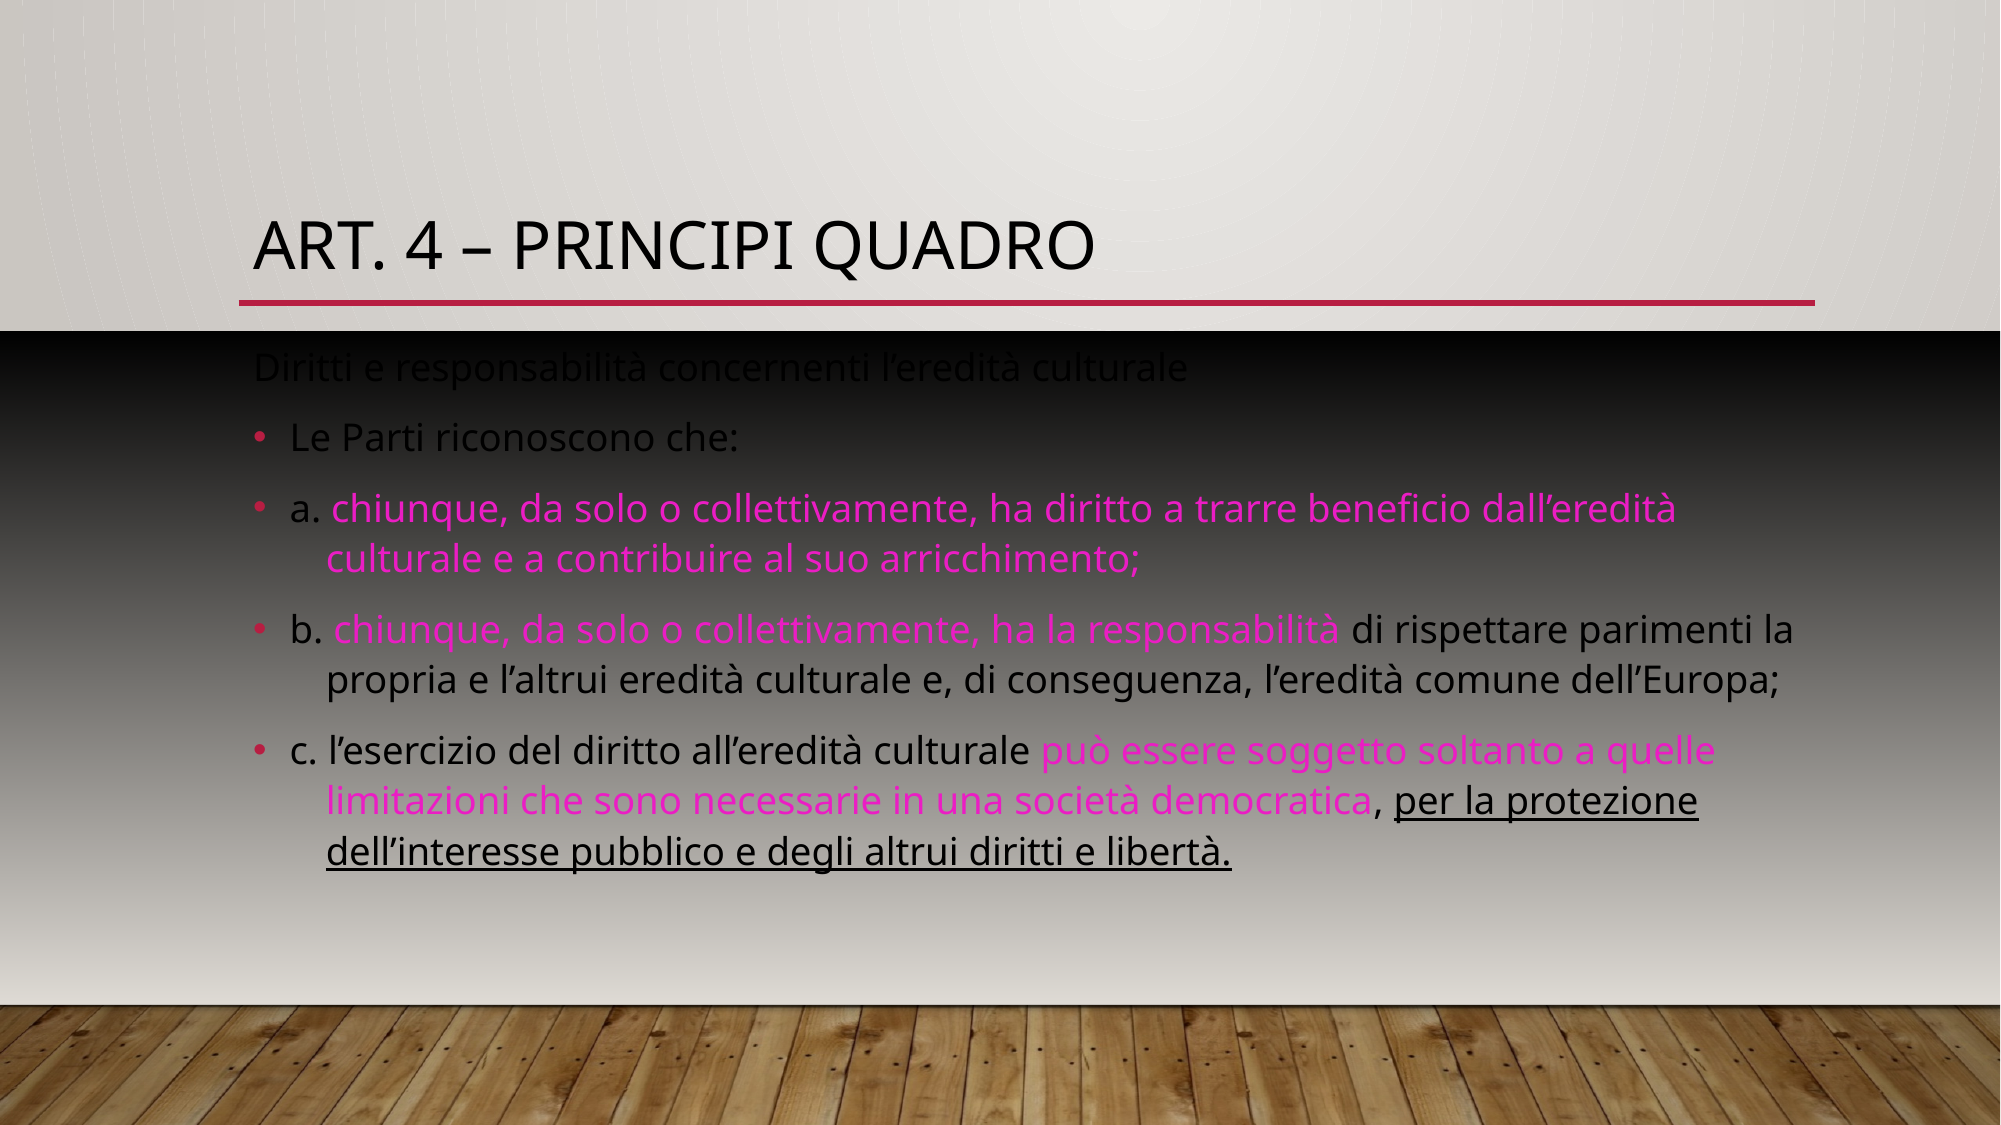

# Art. 4 – principi quadro
Diritti e responsabilità concernenti l’eredità culturale
Le Parti riconoscono che:
a. chiunque, da solo o collettivamente, ha diritto a trarre beneficio dall’eredità culturale e a contribuire al suo arricchimento;
b. chiunque, da solo o collettivamente, ha la responsabilità di rispettare parimenti la propria e l’altrui eredità culturale e, di conseguenza, l’eredità comune dell’Europa;
c. l’esercizio del diritto all’eredità culturale può essere soggetto soltanto a quelle limitazioni che sono necessarie in una società democratica, per la protezione dell’interesse pubblico e degli altrui diritti e libertà.